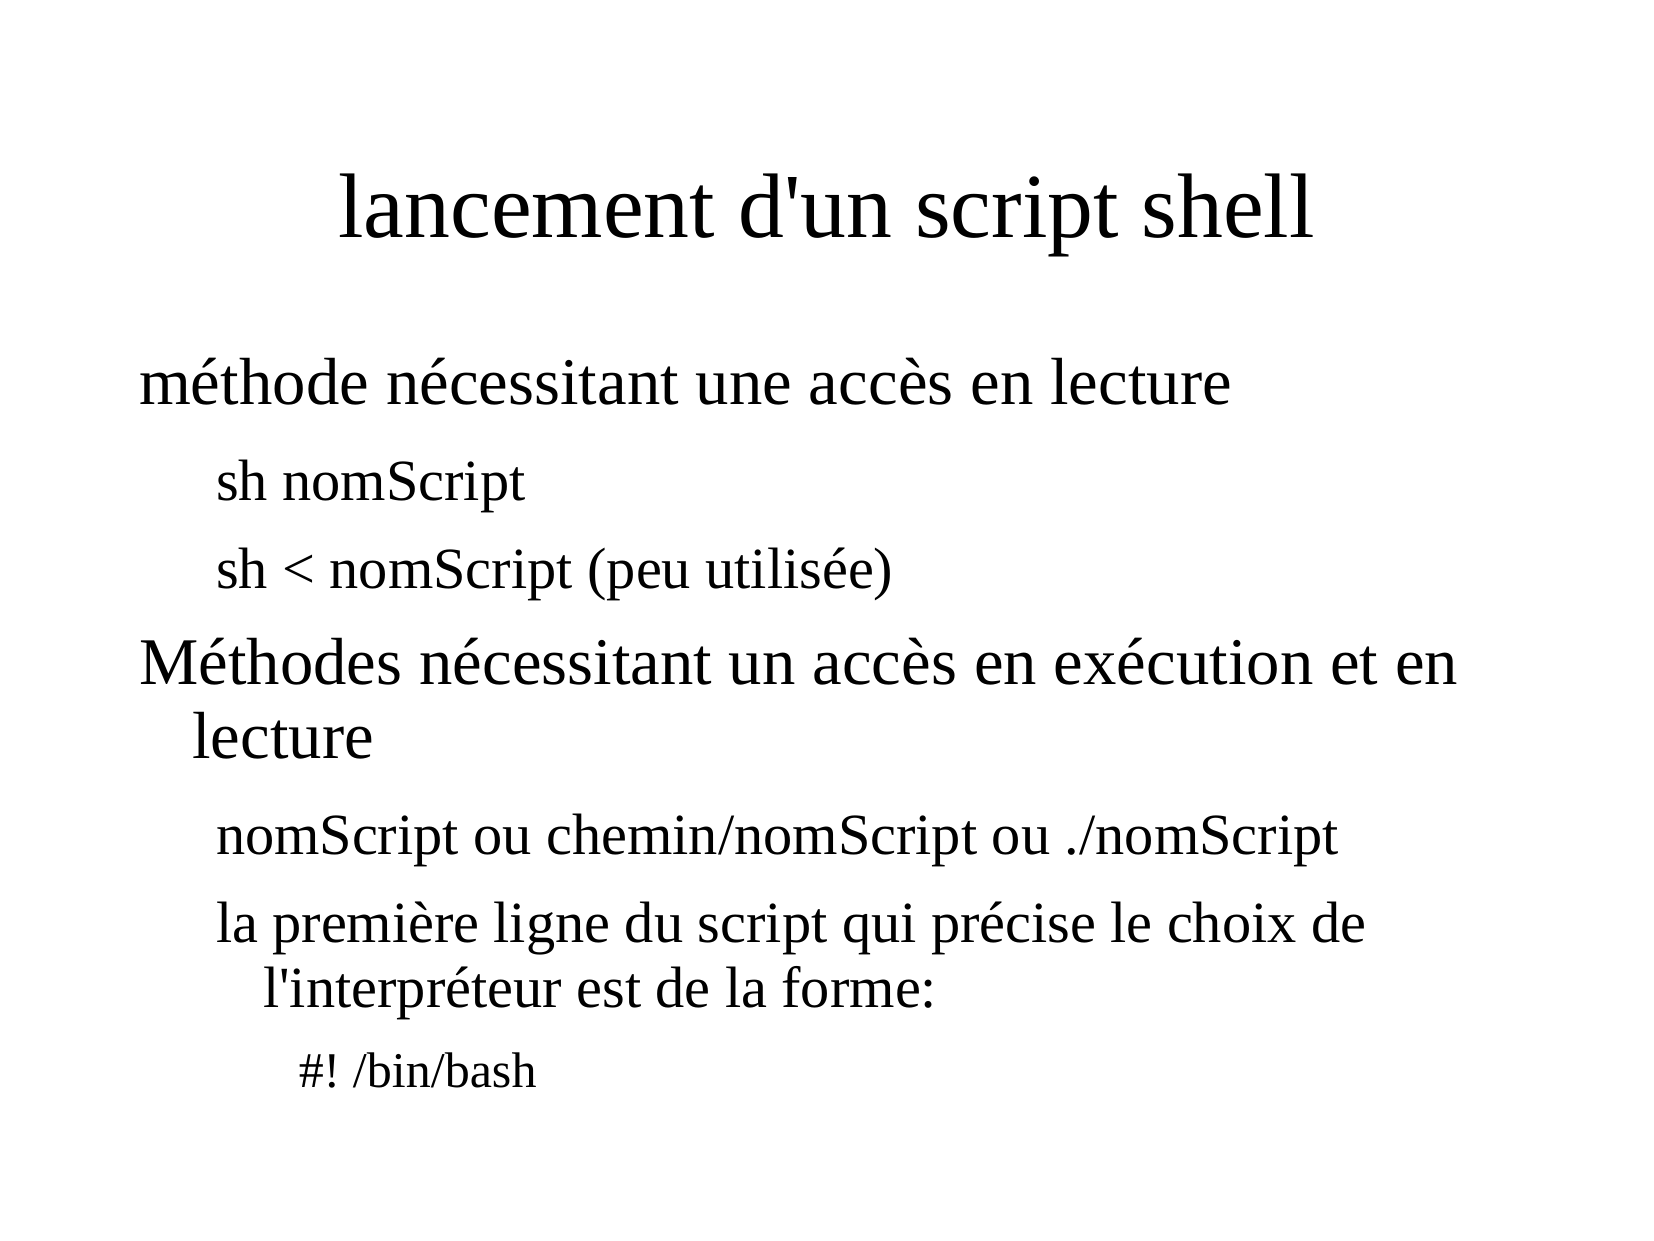

# lancement d'un script shell
méthode nécessitant une accès en lecture
sh nomScript
sh < nomScript (peu utilisée)
Méthodes nécessitant un accès en exécution et en lecture
nomScript ou chemin/nomScript ou ./nomScript
la première ligne du script qui précise le choix de l'interpréteur est de la forme:
#! /bin/bash